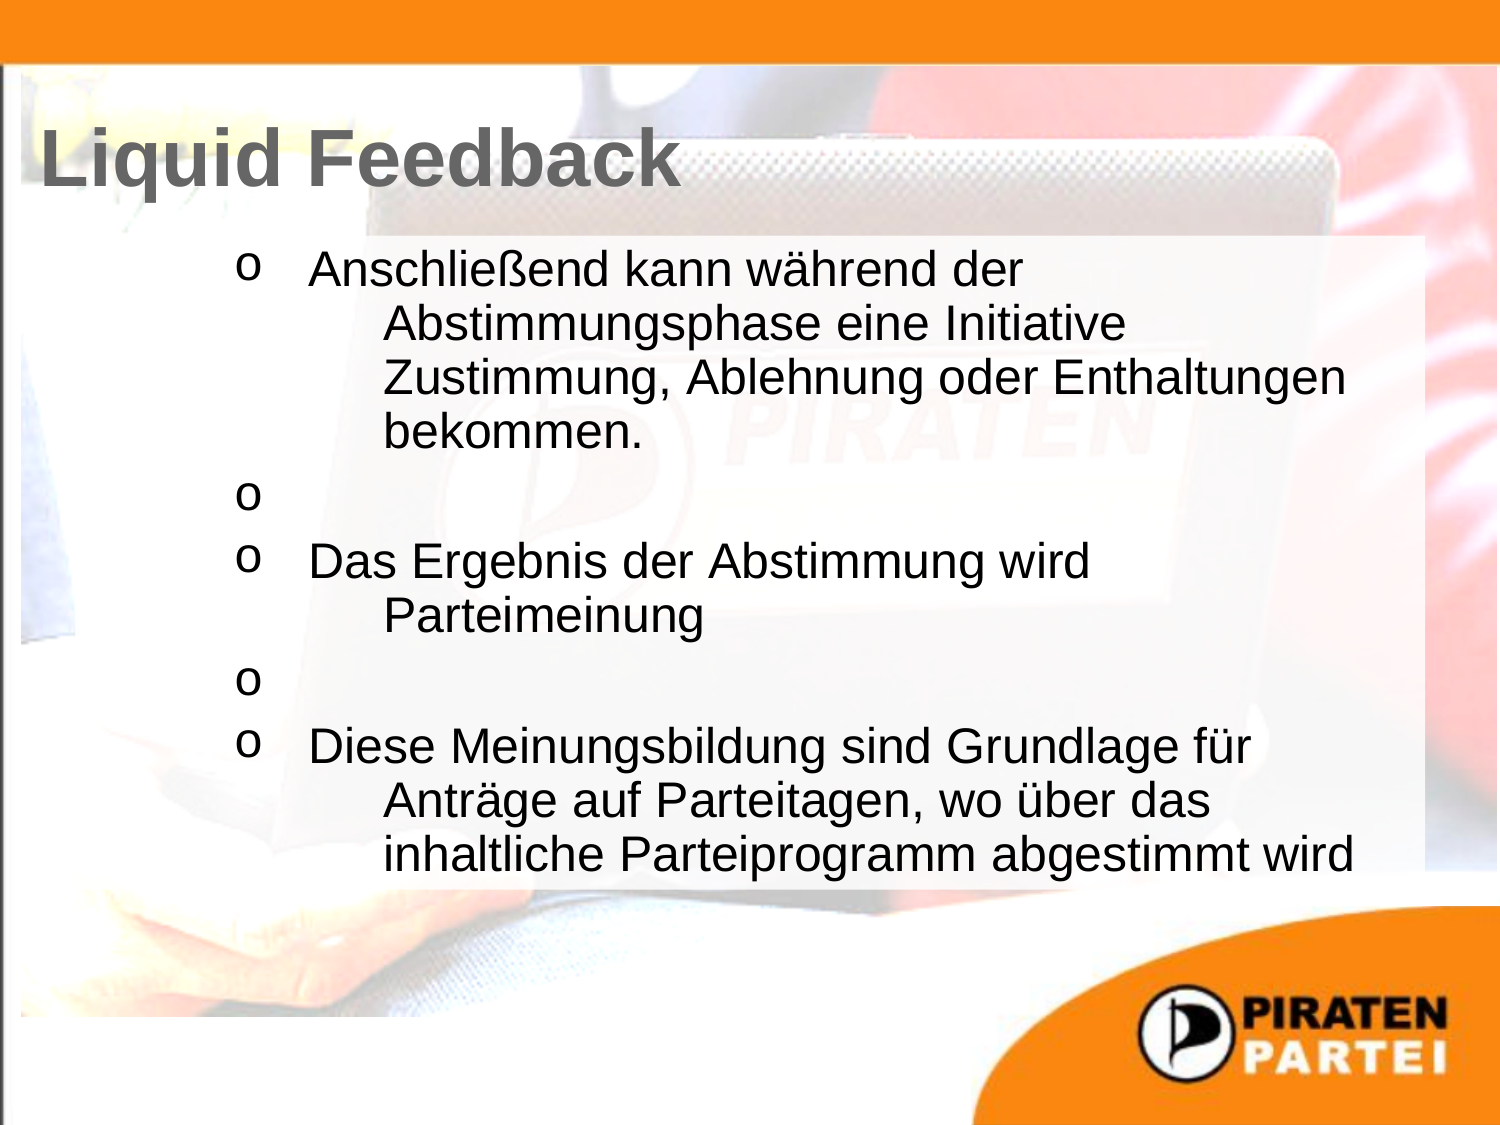

# Liquid Feedback
Anschließend kann während der Abstimmungsphase eine Initiative Zustimmung, Ablehnung oder Enthaltungen bekommen.
Das Ergebnis der Abstimmung wird Parteimeinung
Diese Meinungsbildung sind Grundlage für Anträge auf Parteitagen, wo über das inhaltliche Parteiprogramm abgestimmt wird